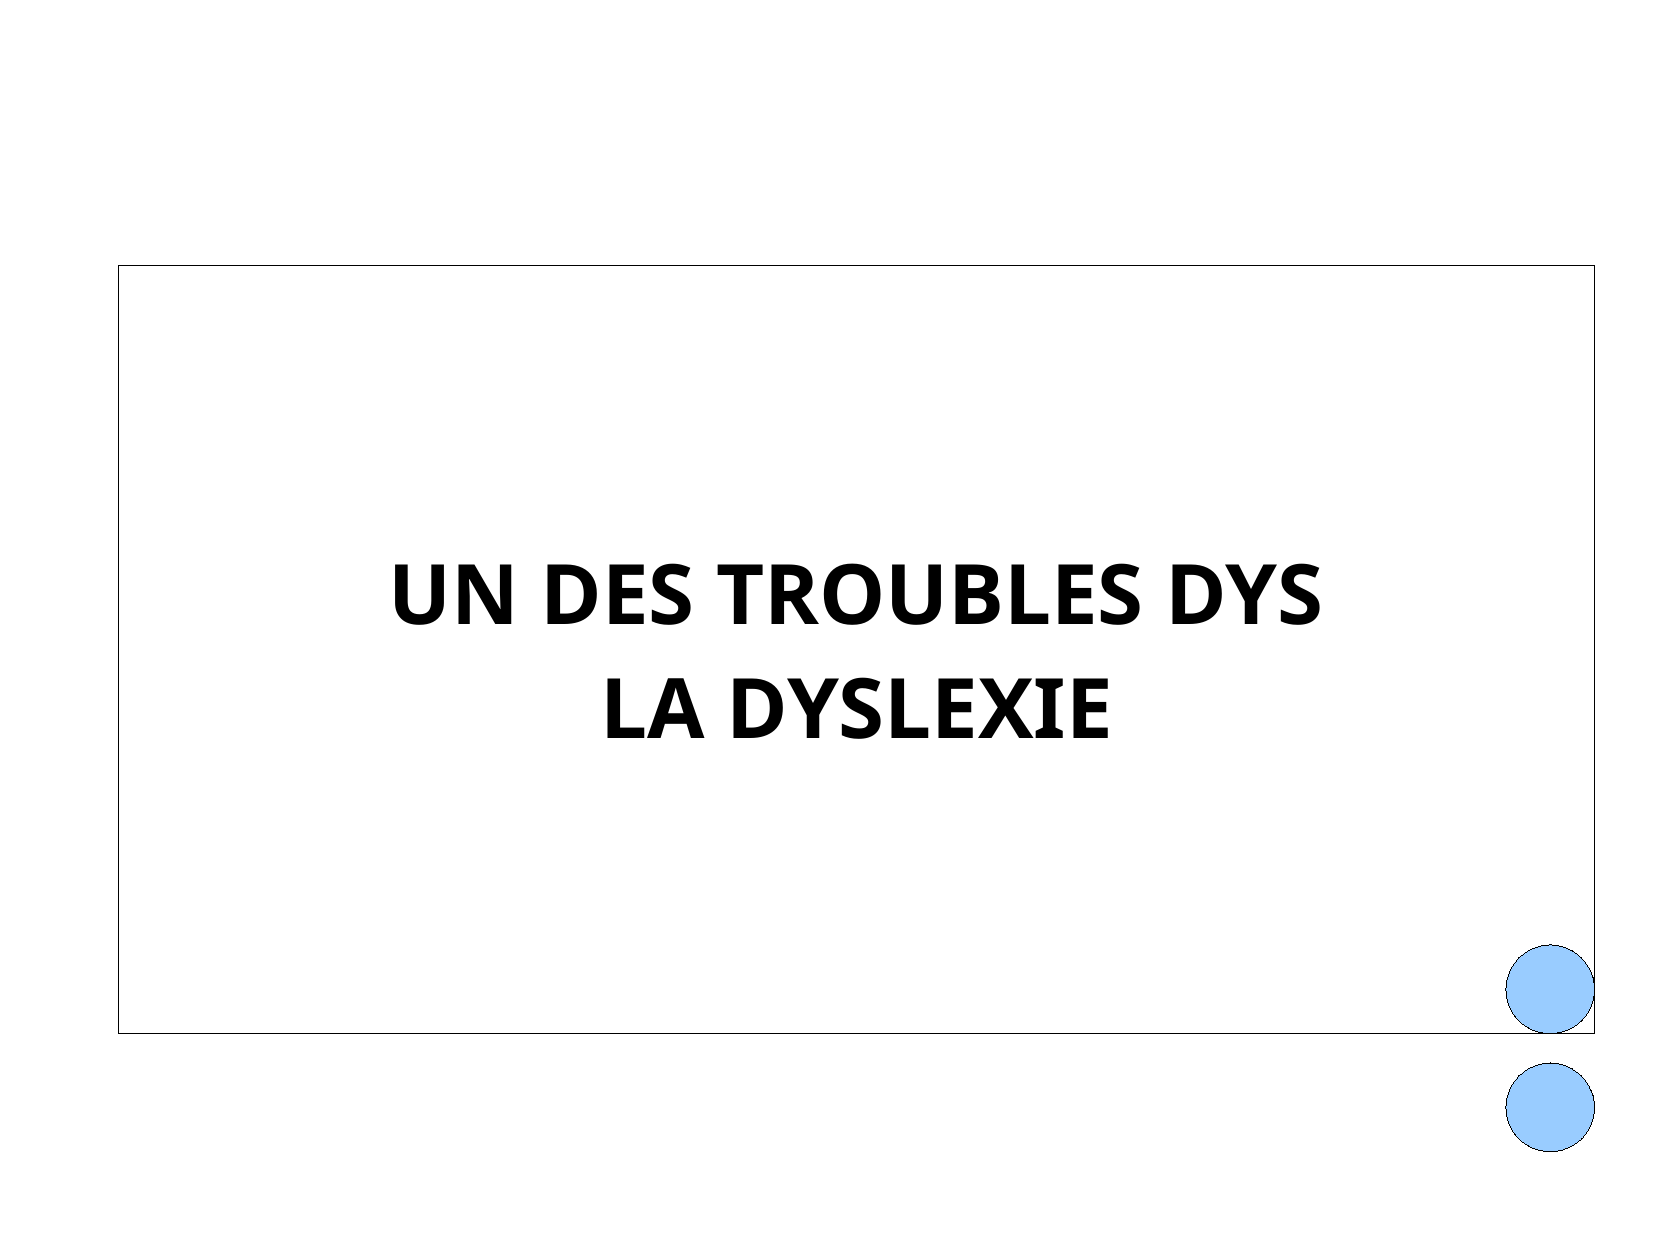

UN DES TROUBLES DYS
LA DYSLEXIE
#